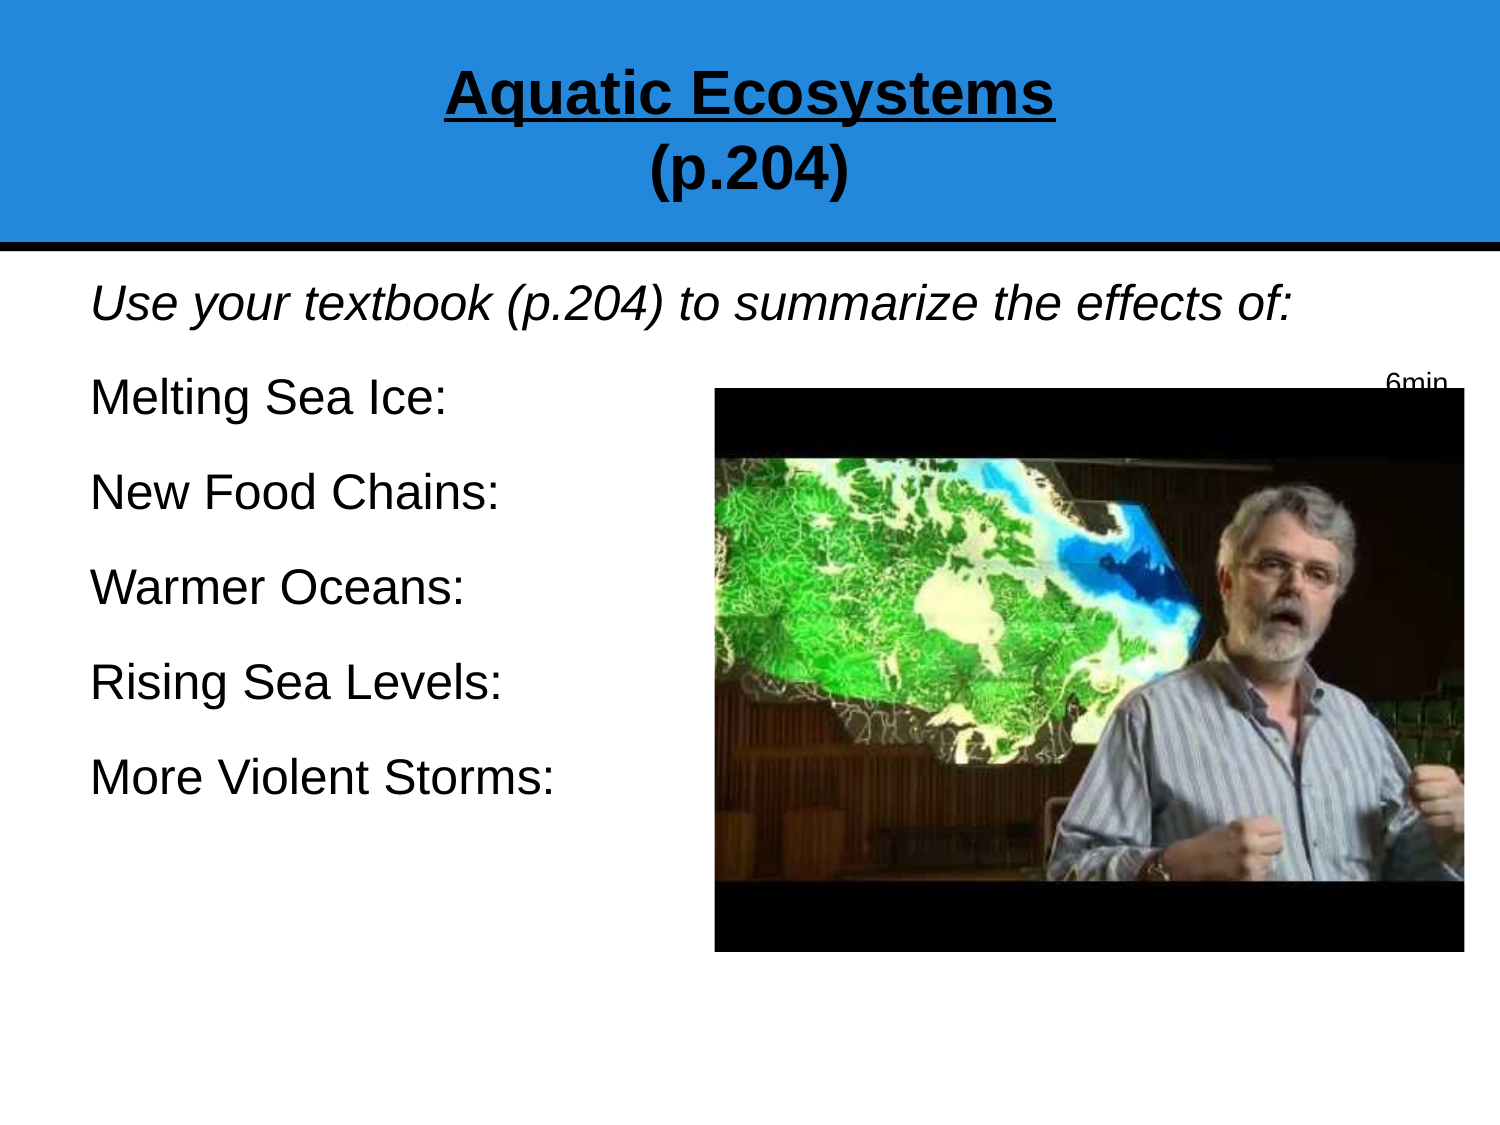

Aquatic Ecosystems
(p.204)
Use your textbook (p.204) to summarize the effects of:
Melting Sea Ice:
New Food Chains:
Warmer Oceans:
Rising Sea Levels:
More Violent Storms:
6min